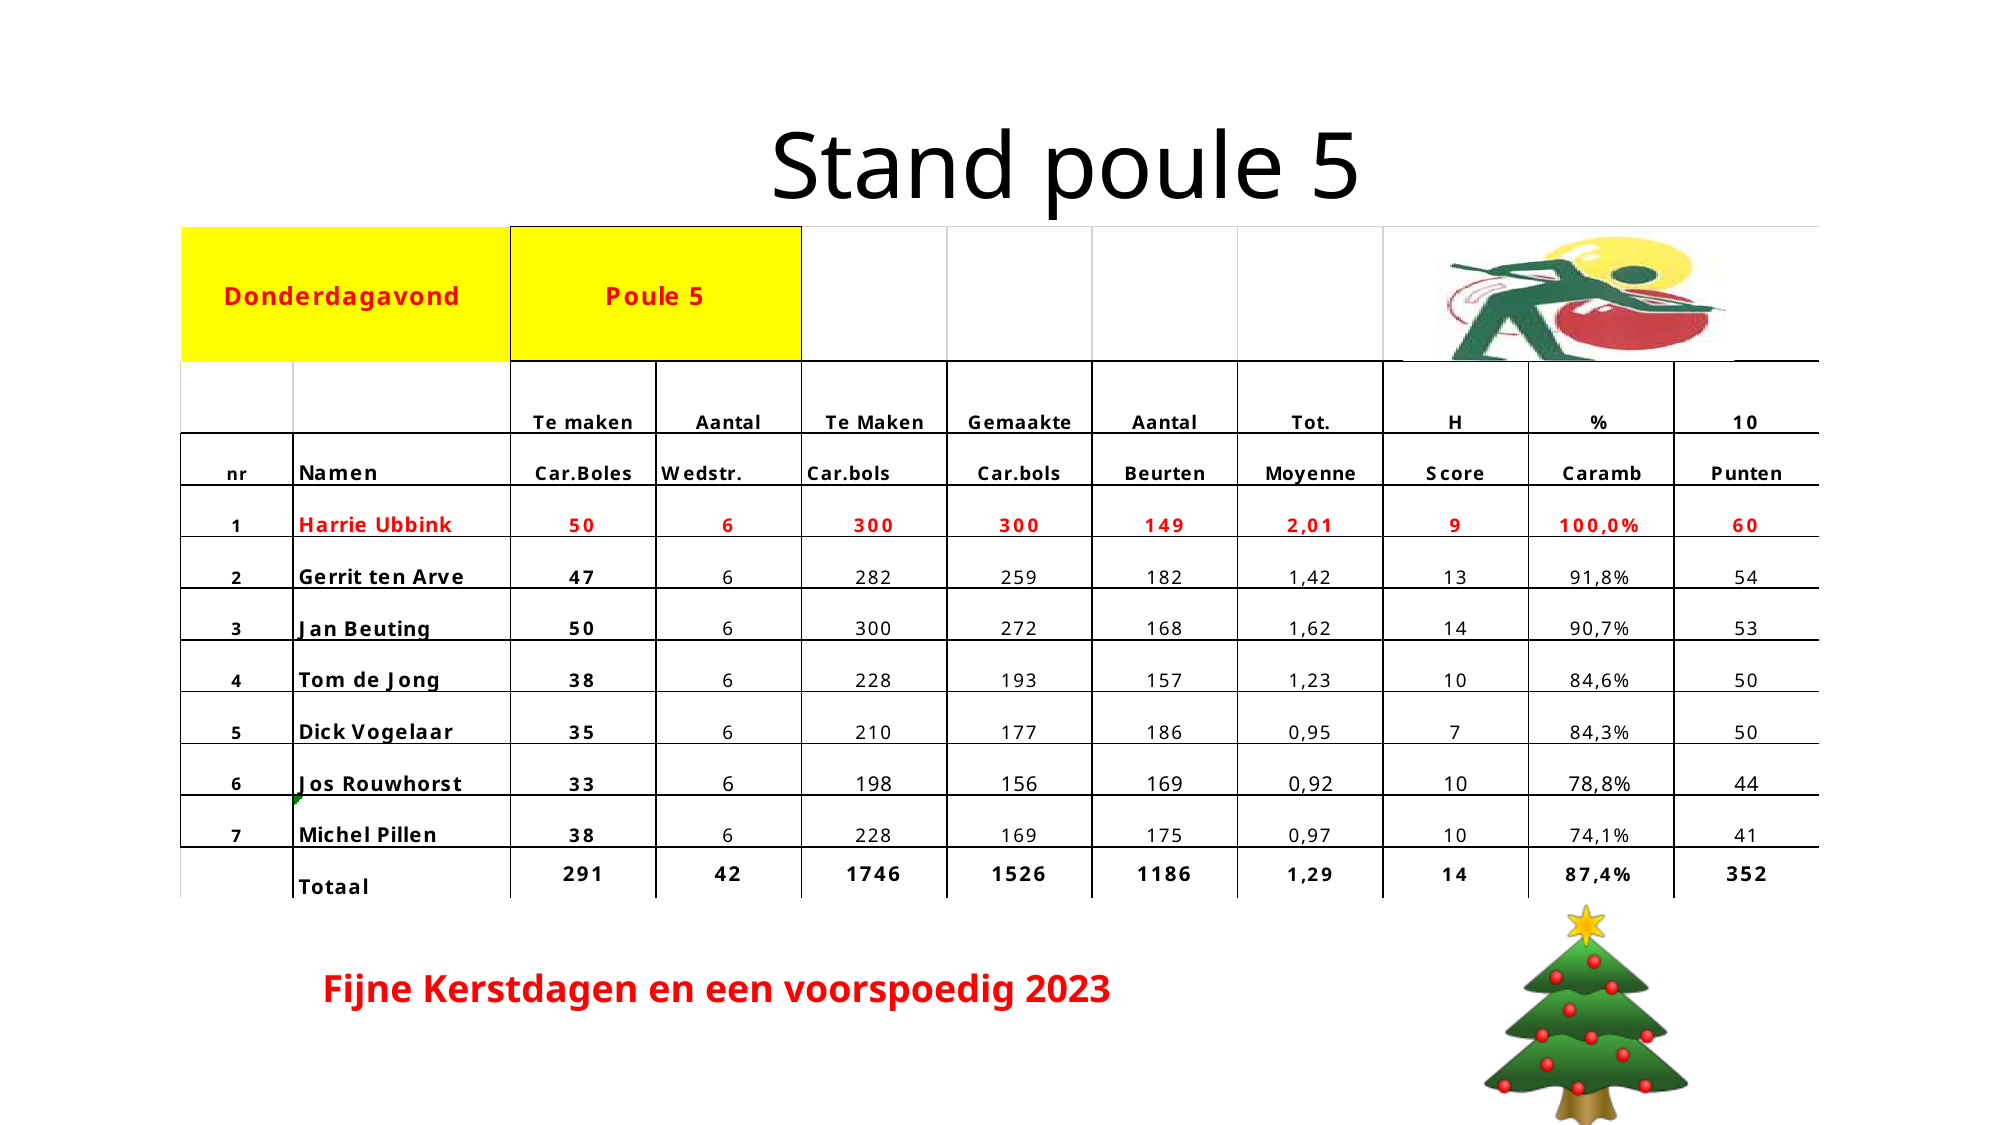

# Stand poule 5
Fijne Kerstdagen en een voorspoedig 2023